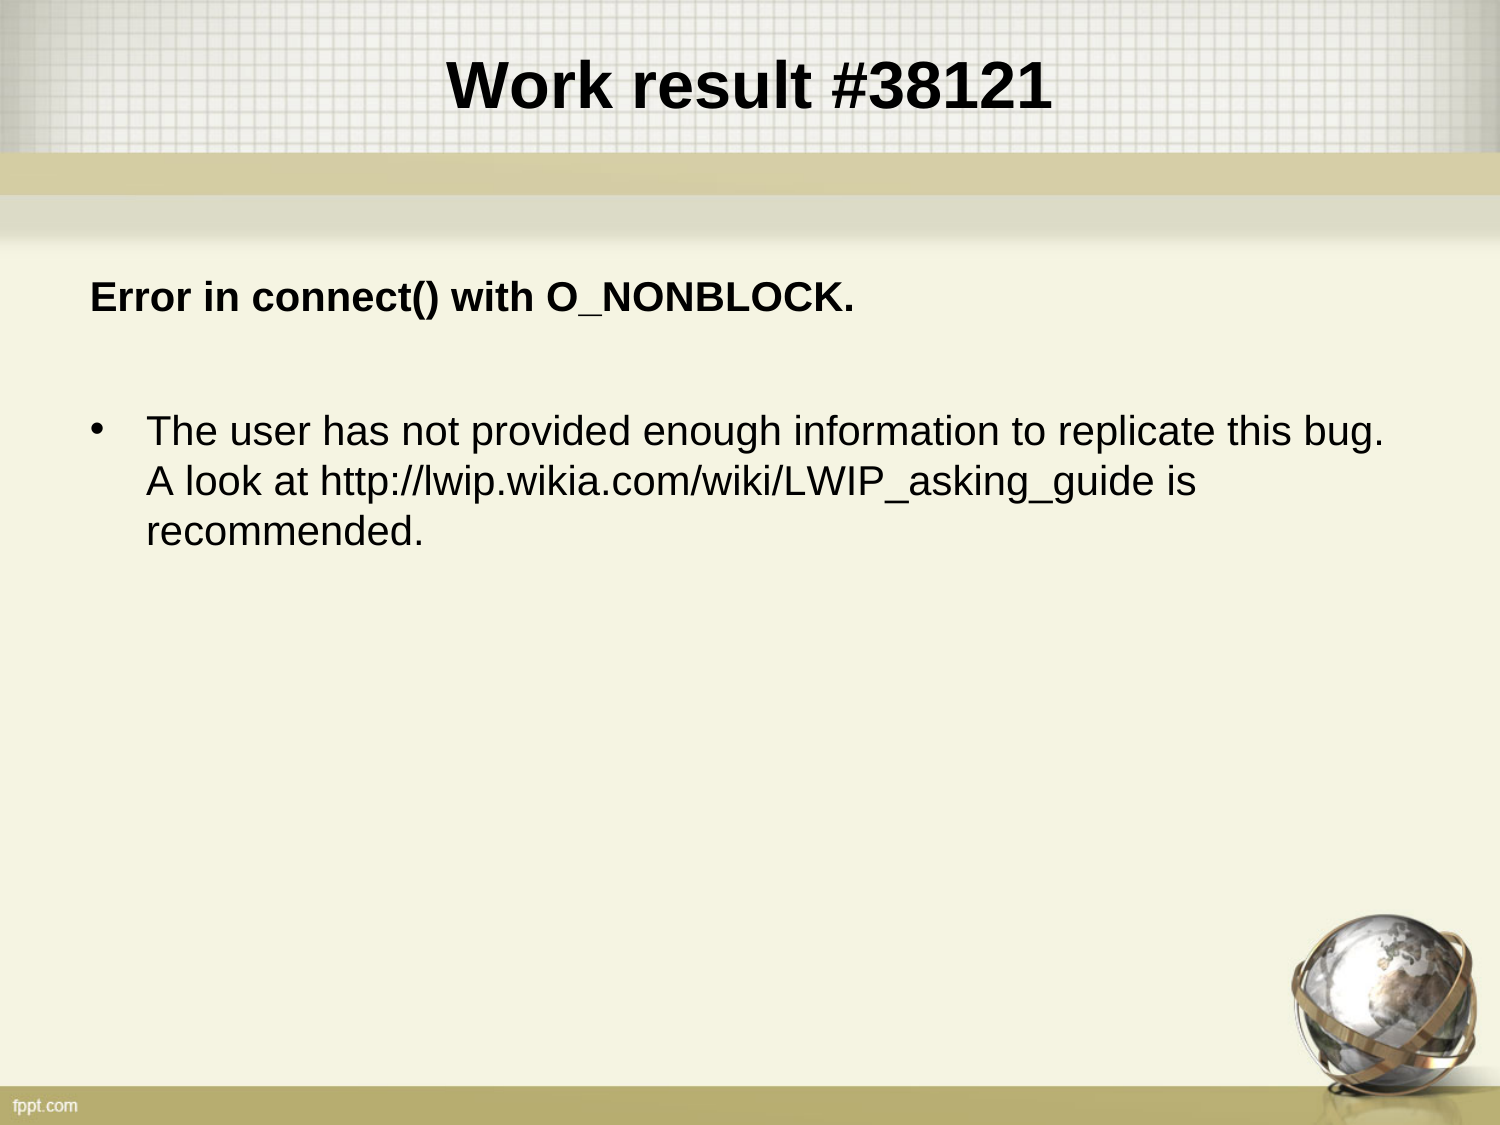

# Work result #38121
Error in connect() with O_NONBLOCK.
The user has not provided enough information to replicate this bug. A look at http://lwip.wikia.com/wiki/LWIP_asking_guide is recommended.